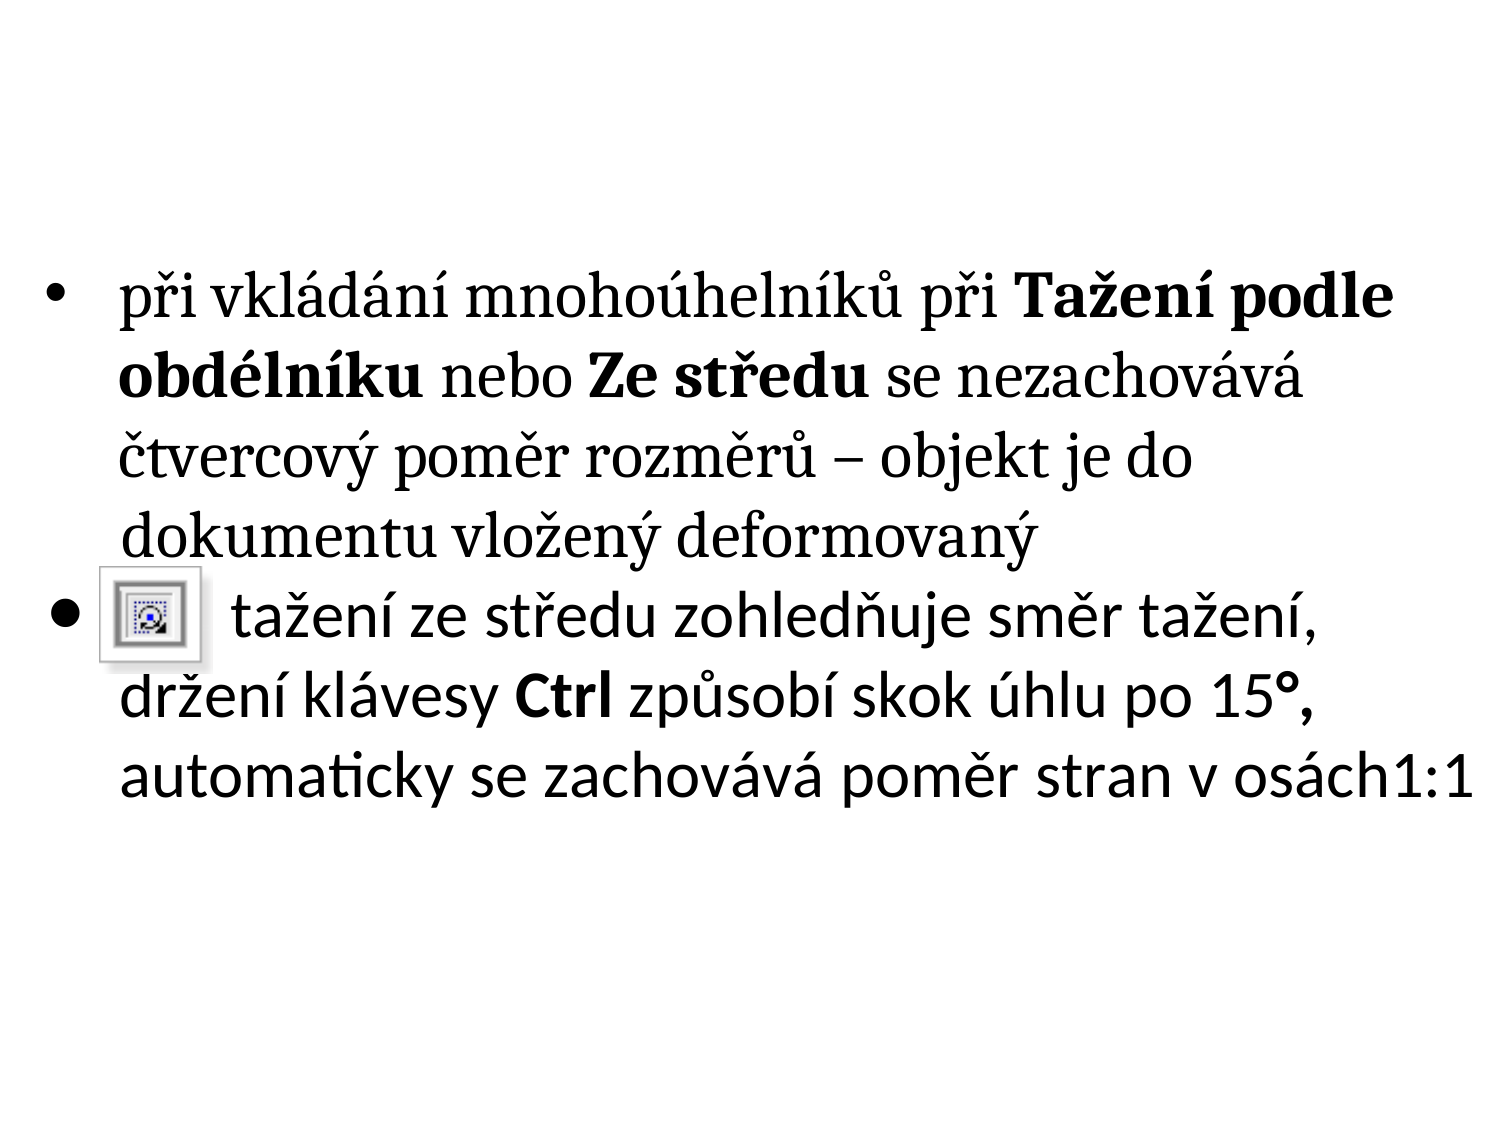

při vkládání mnohoúhelníků při Tažení podle obdélníku nebo Ze středu se nezachovává čtvercový poměr rozměrů – objekt je do
 dokumentu vložený deformovaný
⦁ tažení ze středu zohledňuje směr tažení, držení klávesy Ctrl způsobí skok úhlu po 15°,
 automaticky se zachovává poměr stran v osách1:1